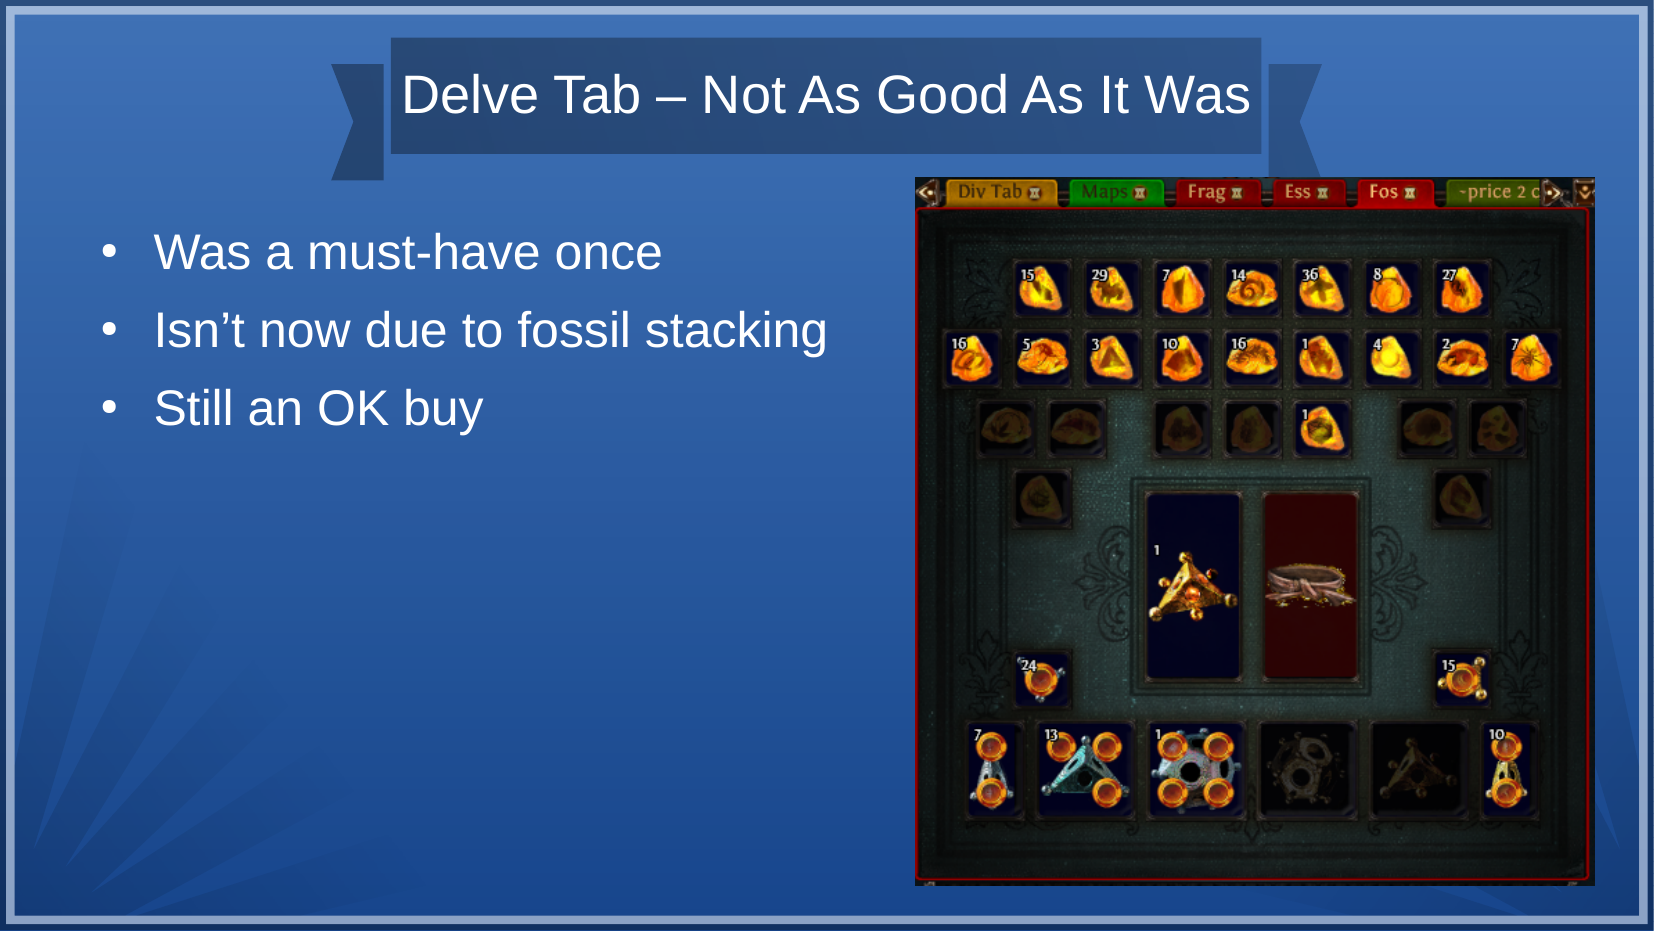

# Delve Tab – Not As Good As It Was
Was a must-have once
Isn’t now due to fossil stacking
Still an OK buy